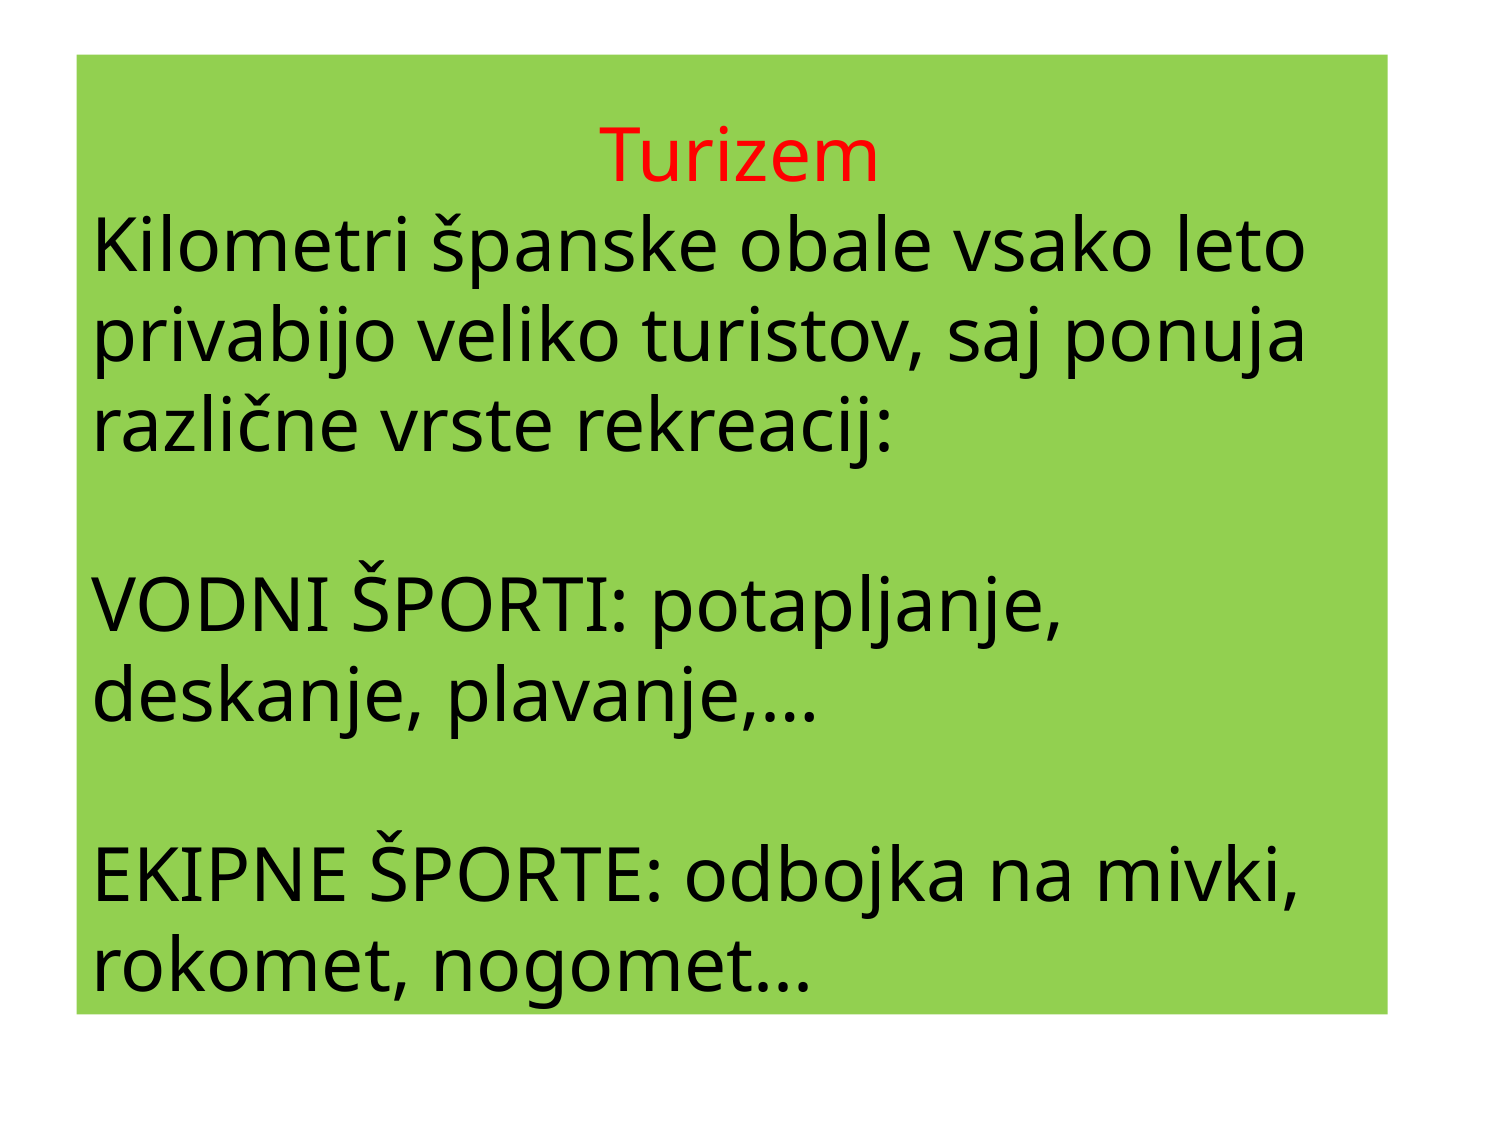

Turizem
Kilometri španske obale vsako leto privabijo veliko turistov, saj ponuja različne vrste rekreacij:
VODNI ŠPORTI: potapljanje, deskanje, plavanje,…
EKIPNE ŠPORTE: odbojka na mivki, rokomet, nogomet...